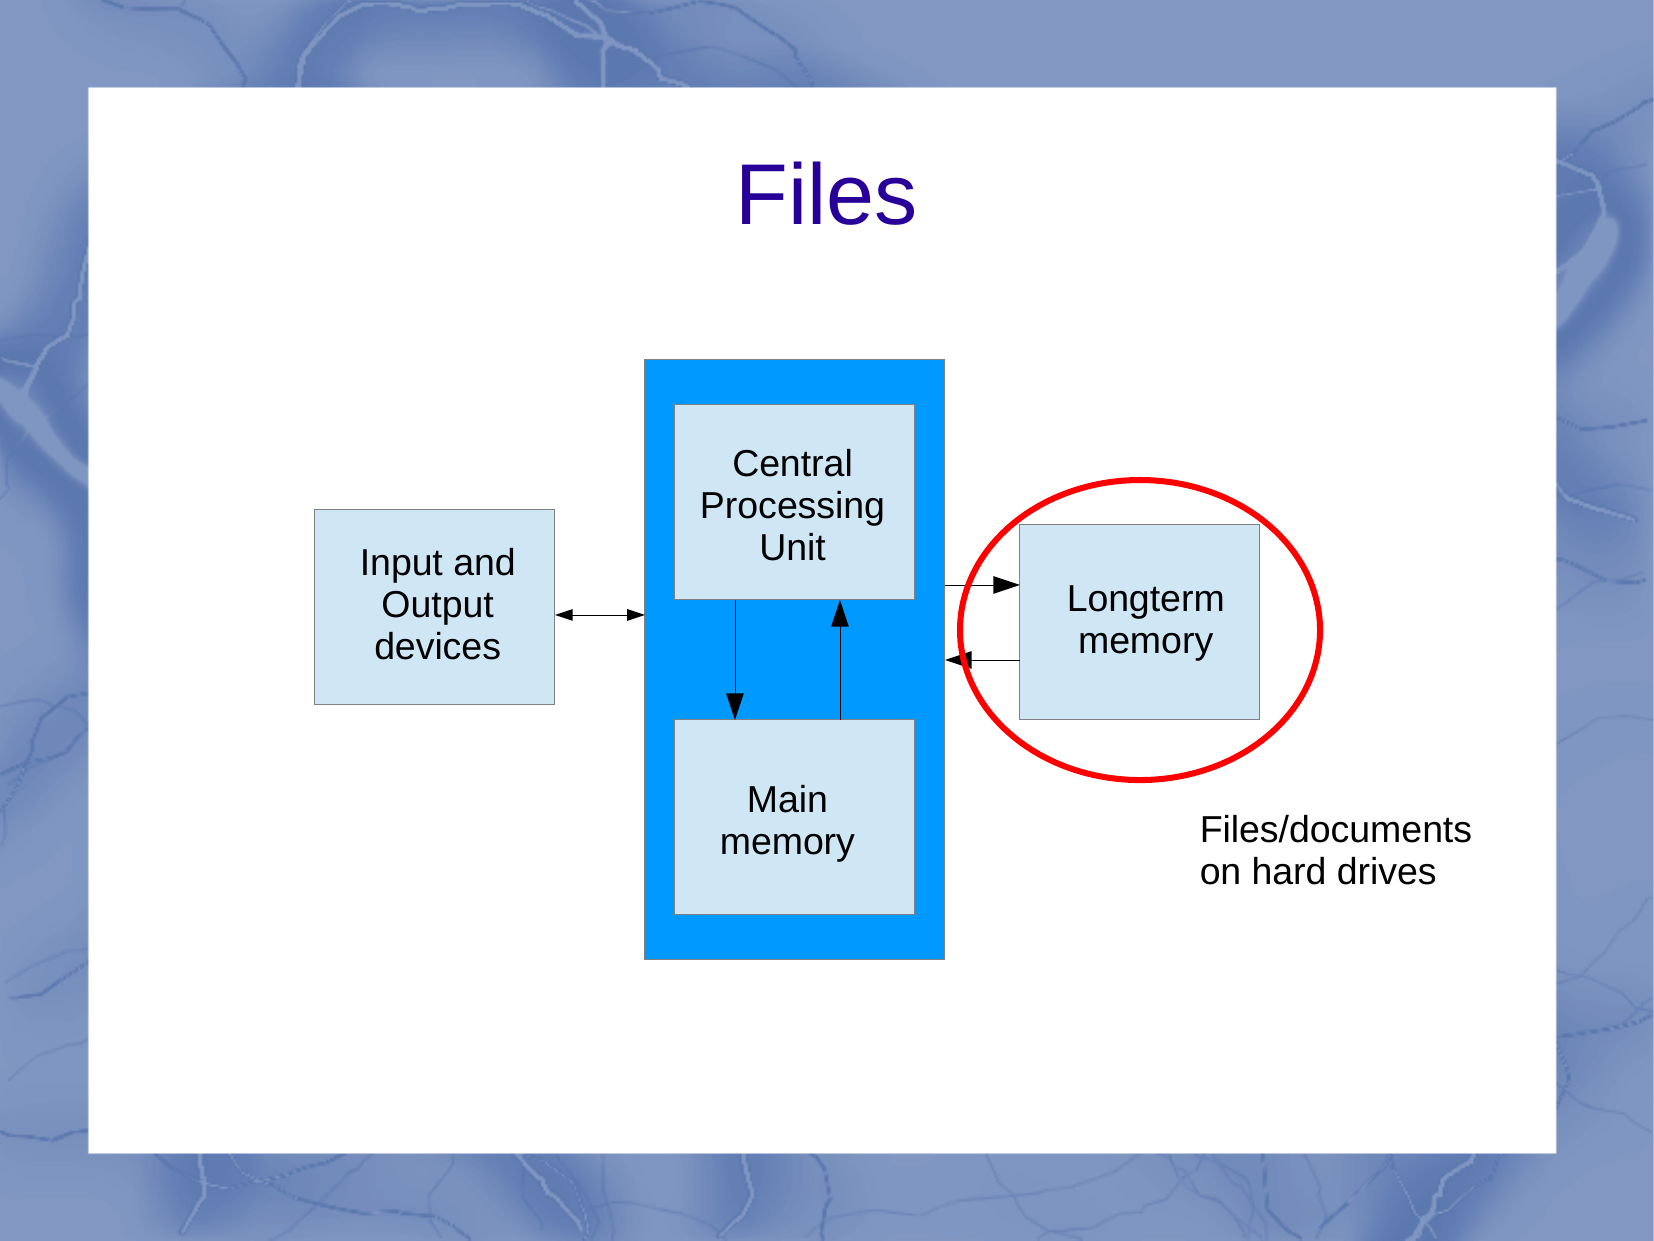

# Files
Central
Processing
Unit
Input and
Output
devices
Longterm
memory
Main
memory
Files/documents
on hard drives